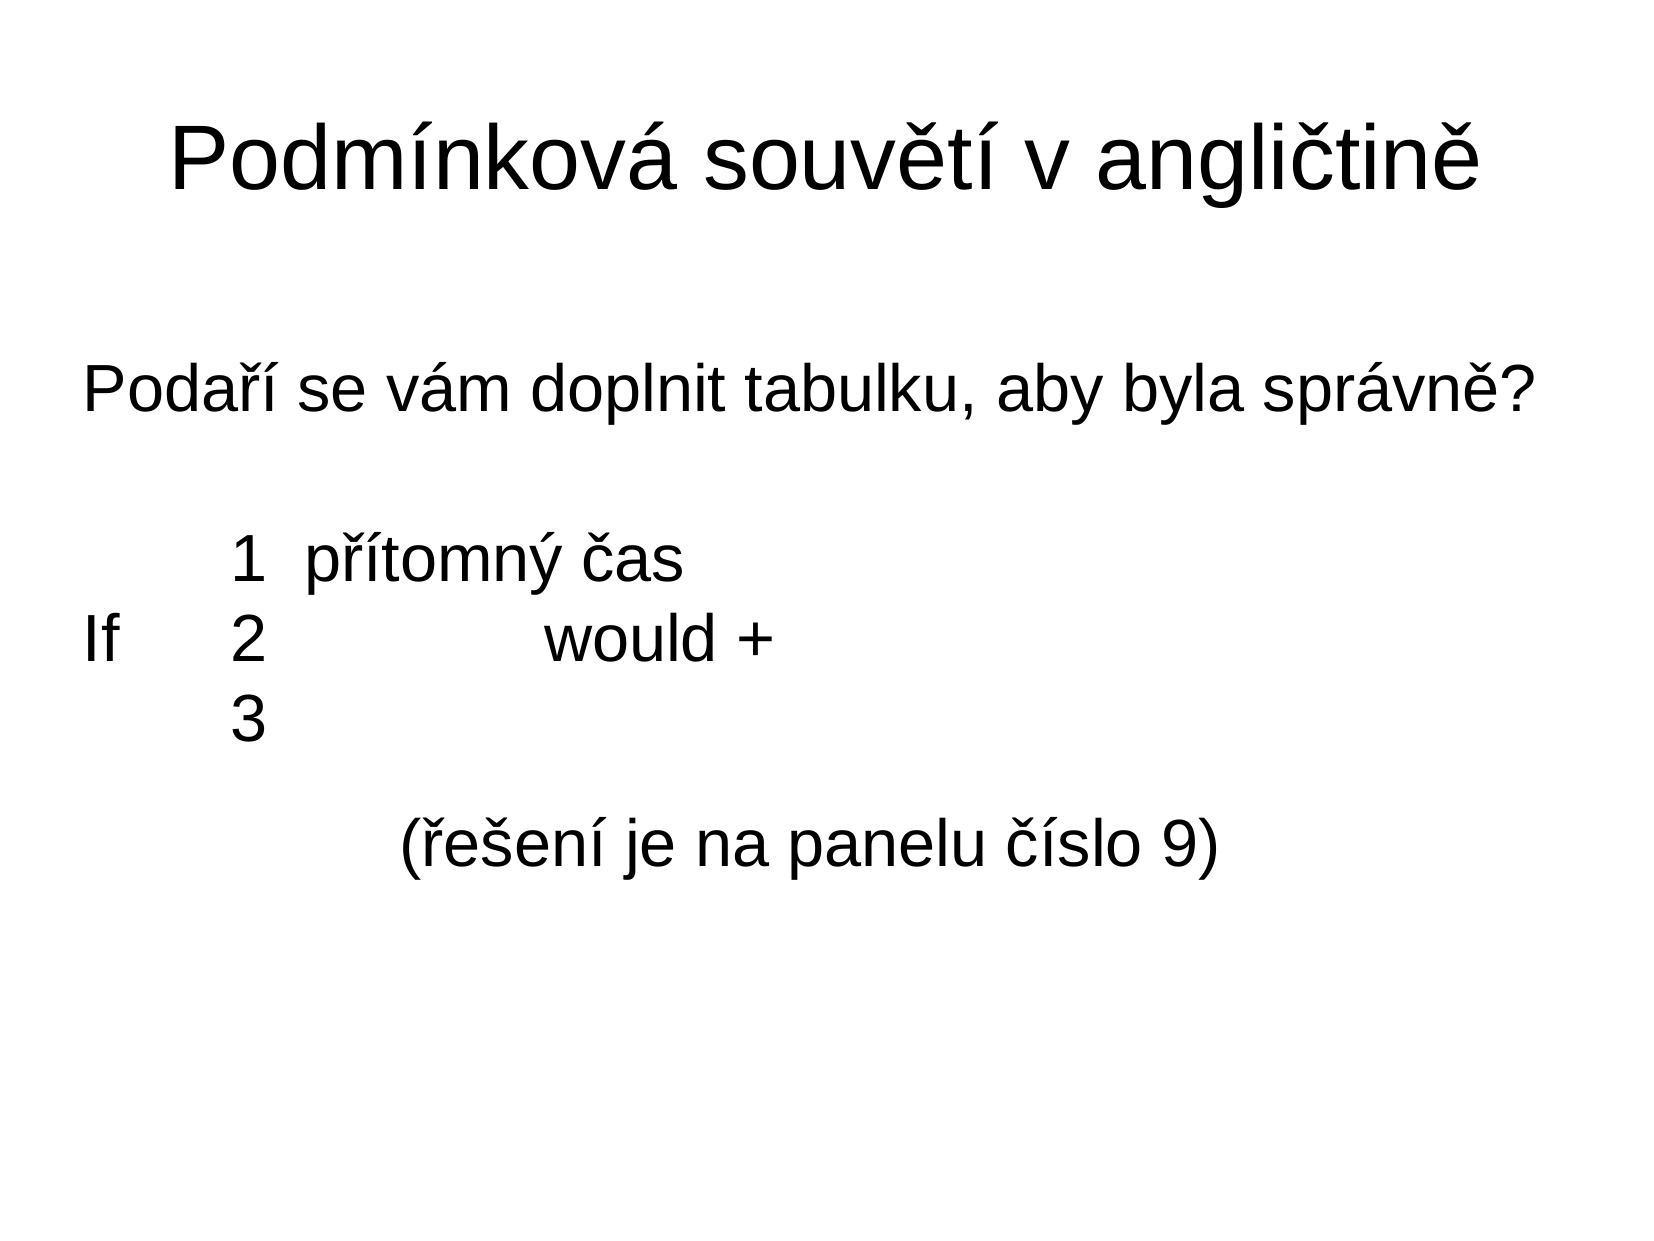

Podmínková souvětí v angličtině
Podaří se vám doplnit tabulku, aby byla správně?
		1	přítomný čas
If 		2				 would +
		3
(řešení je na panelu číslo 9)